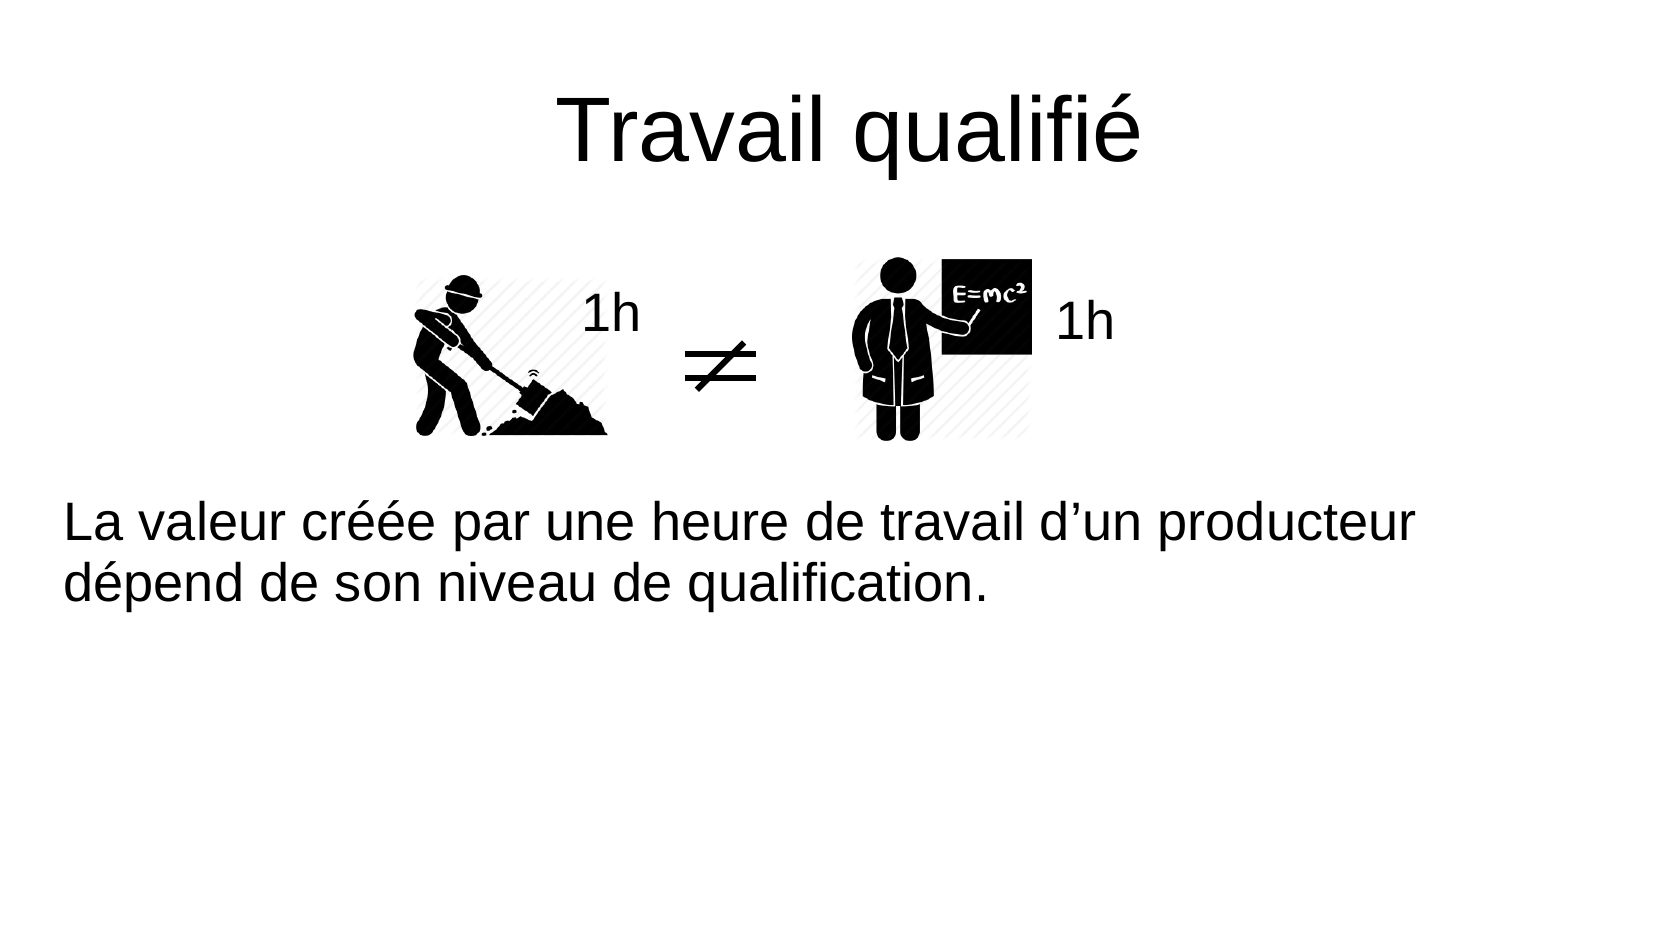

# Travail qualifié
1h
1h
La valeur créée par une heure de travail d’un producteur dépend de son niveau de qualification.